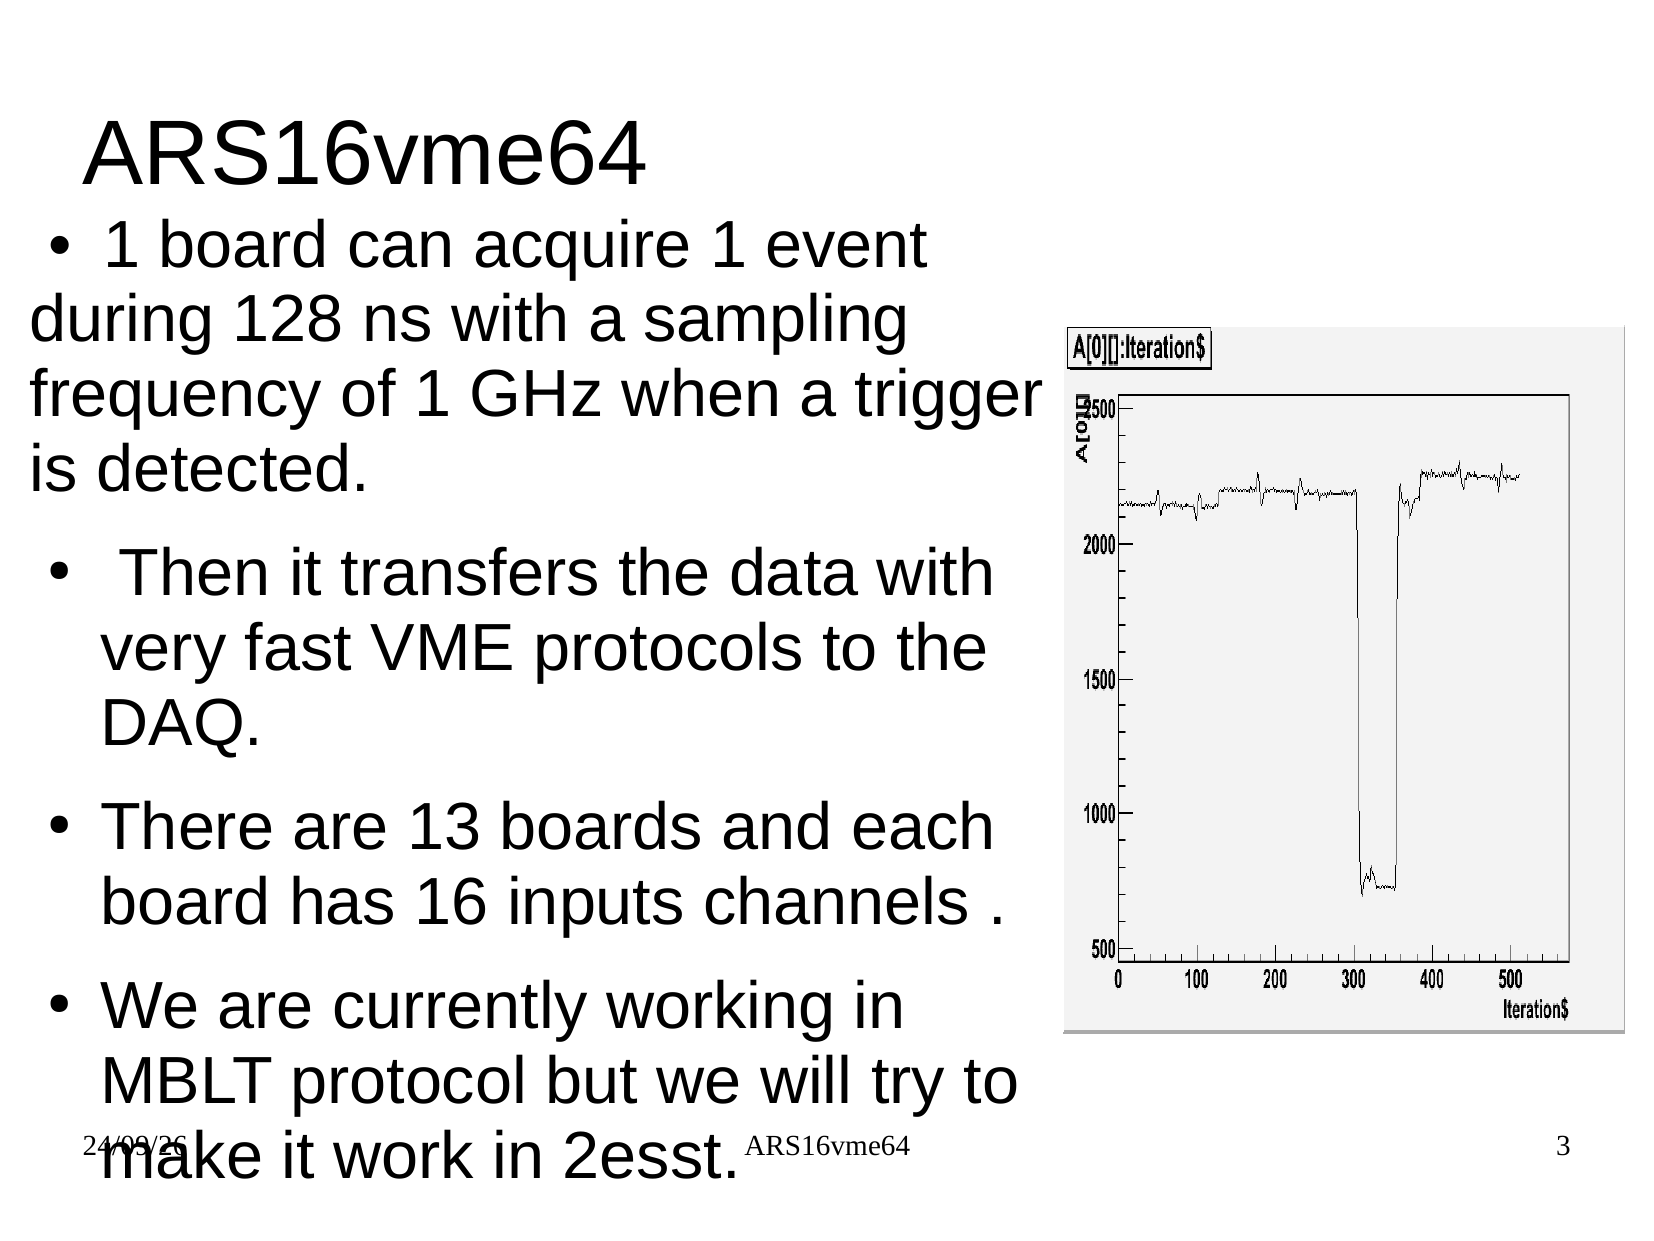

ARS16vme64
# •	1 board can acquire 1 event during 128 ns with a sampling frequency of 1 GHz when a trigger is detected.
 Then it transfers the data with very fast VME protocols to the DAQ.
There are 13 boards and each board has 16 inputs channels .
We are currently working in MBLT protocol but we will try to make it work in 2esst.
ARS16vme64
3